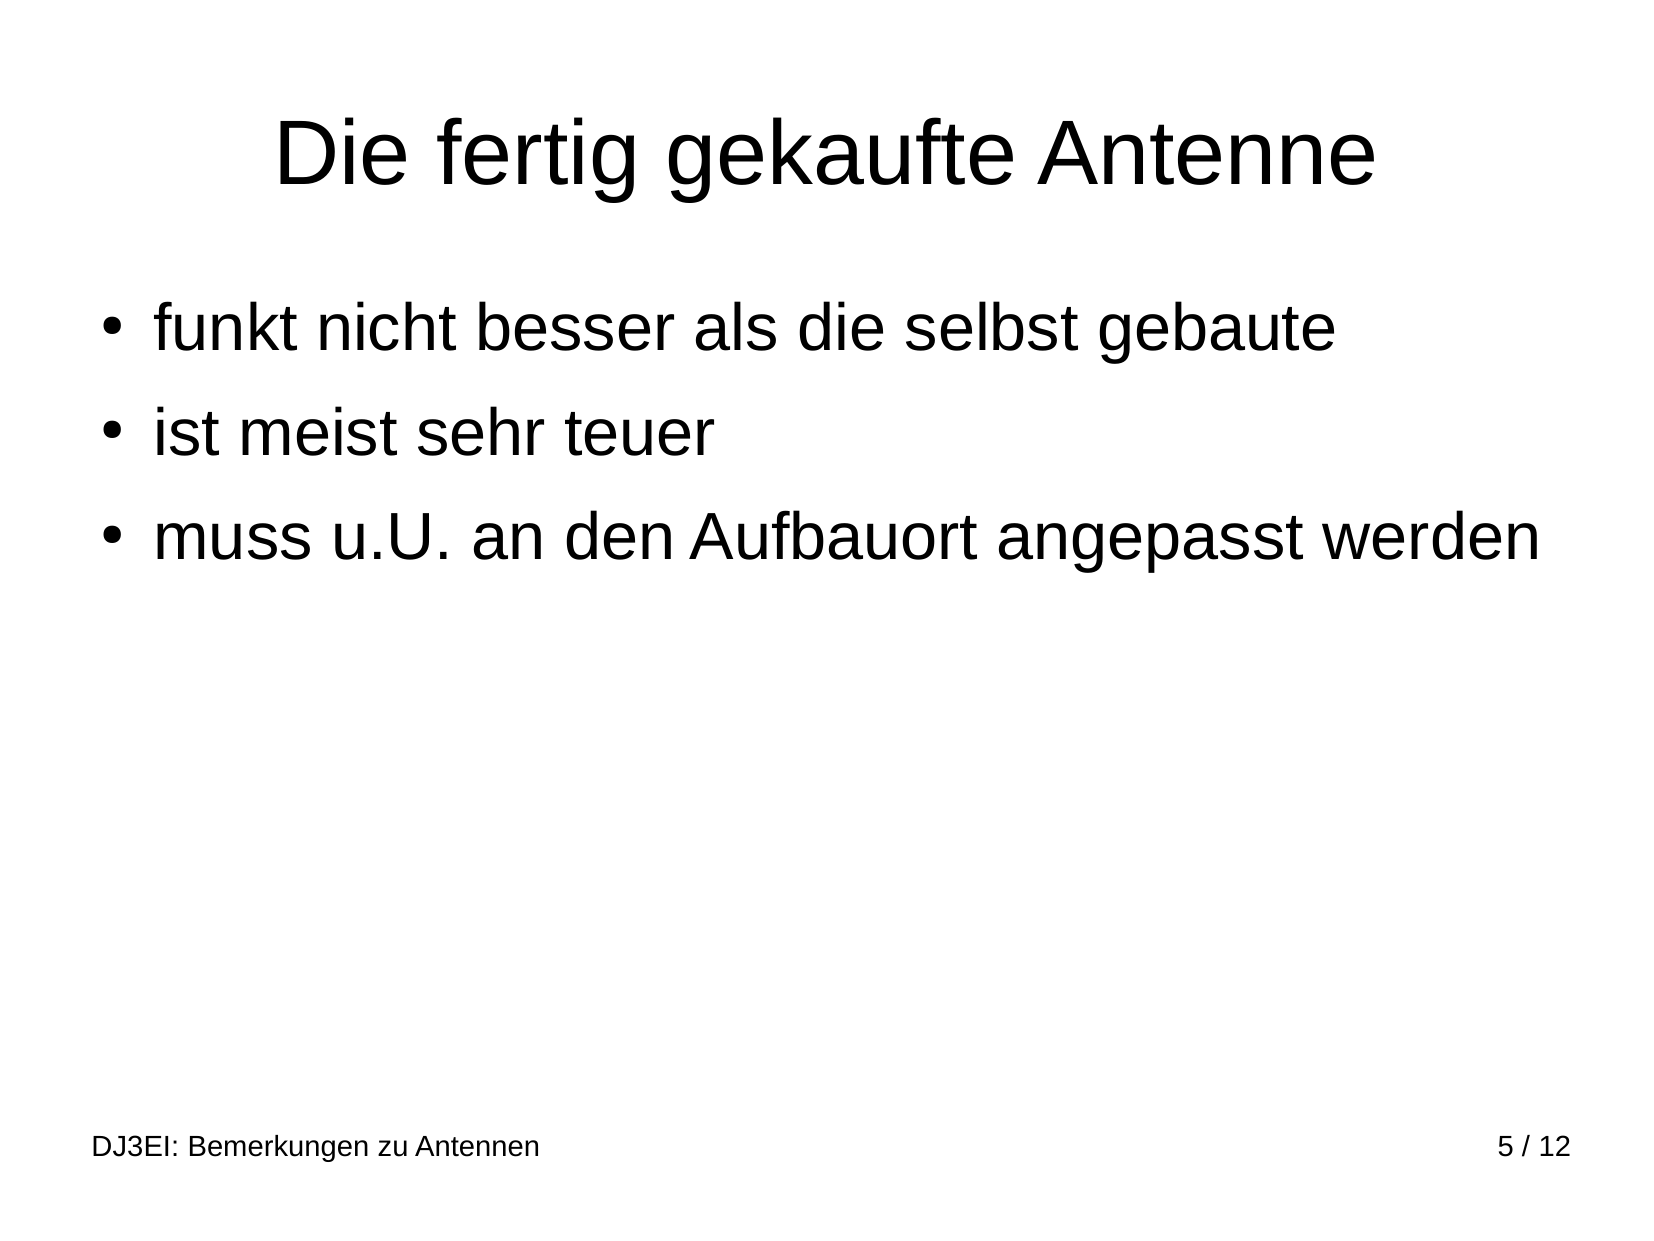

# Die fertig gekaufte Antenne
funkt nicht besser als die selbst gebaute
ist meist sehr teuer
muss u.U. an den Aufbauort angepasst werden